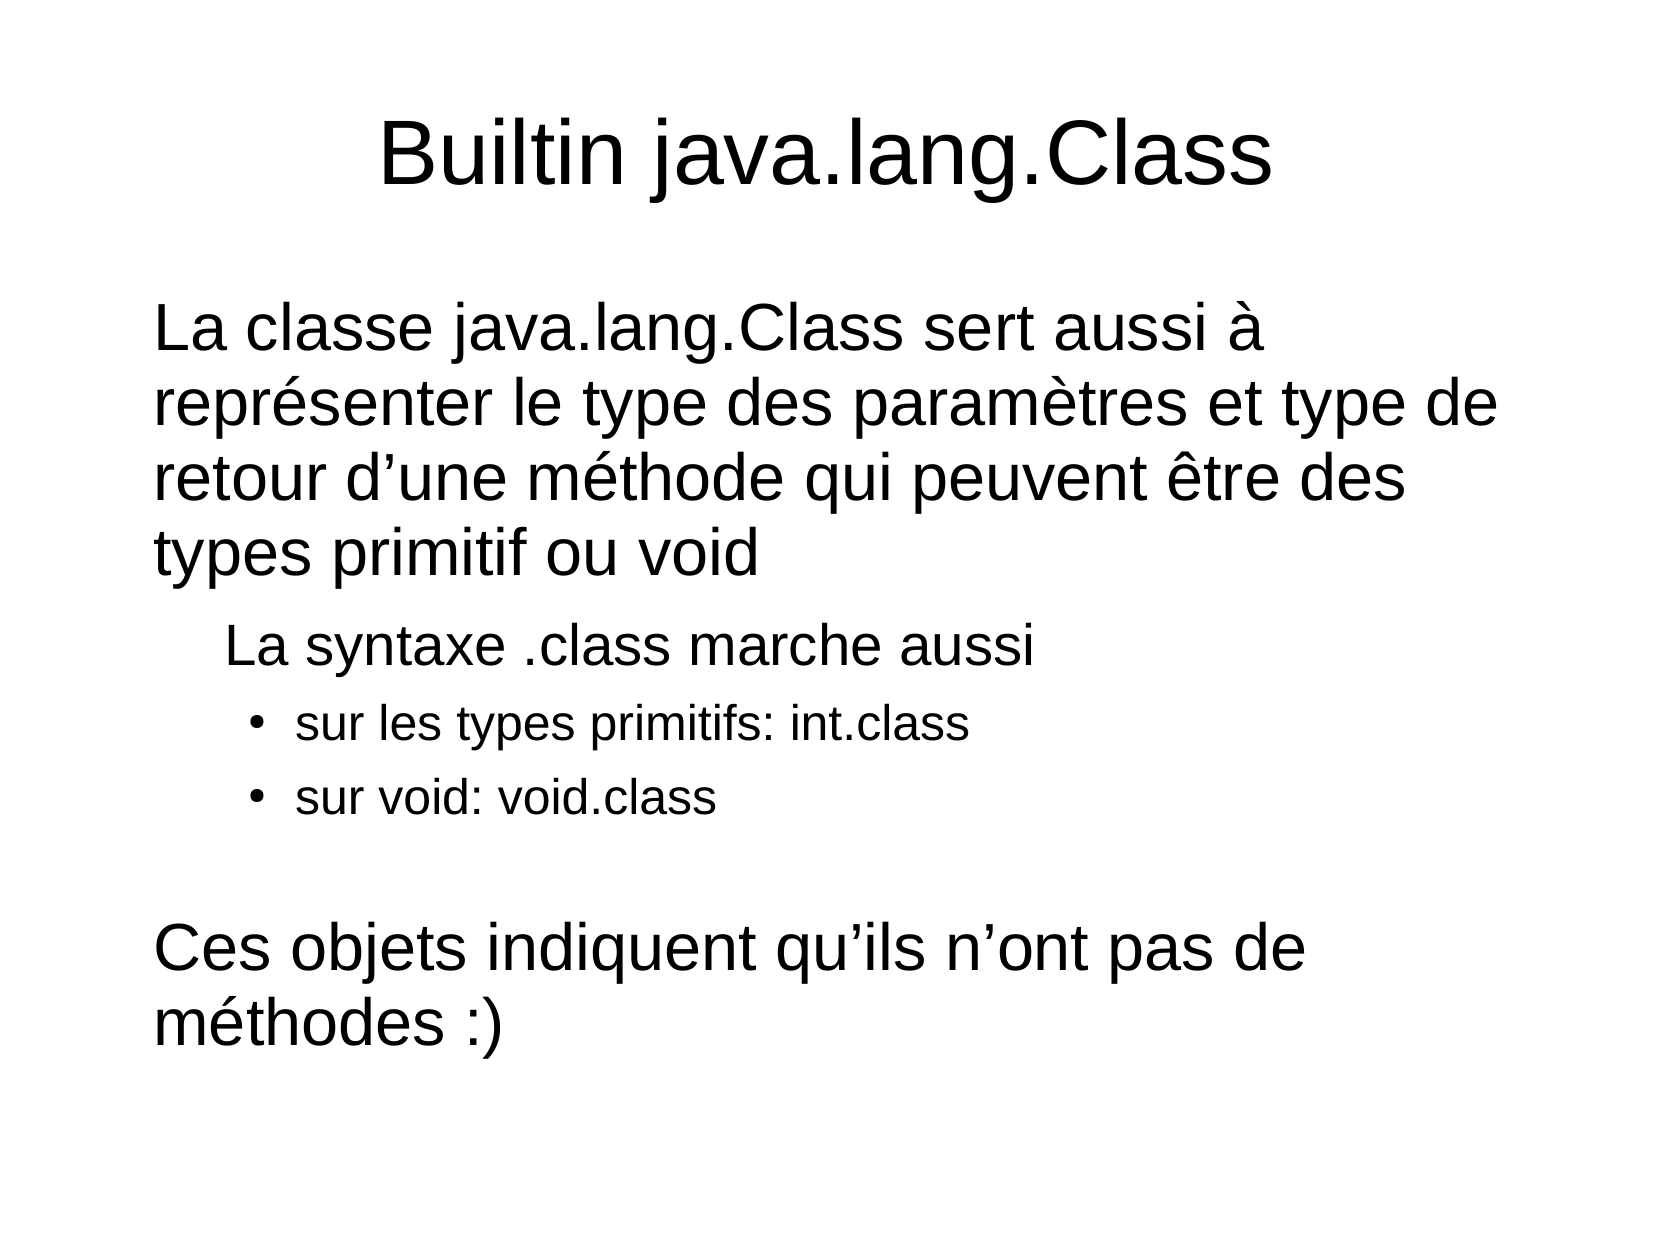

# Builtin java.lang.Class
La classe java.lang.Class sert aussi à représenter le type des paramètres et type de retour d’une méthode qui peuvent être des types primitif ou void
La syntaxe .class marche aussi
sur les types primitifs: int.class
sur void: void.class
Ces objets indiquent qu’ils n’ont pas de méthodes :)